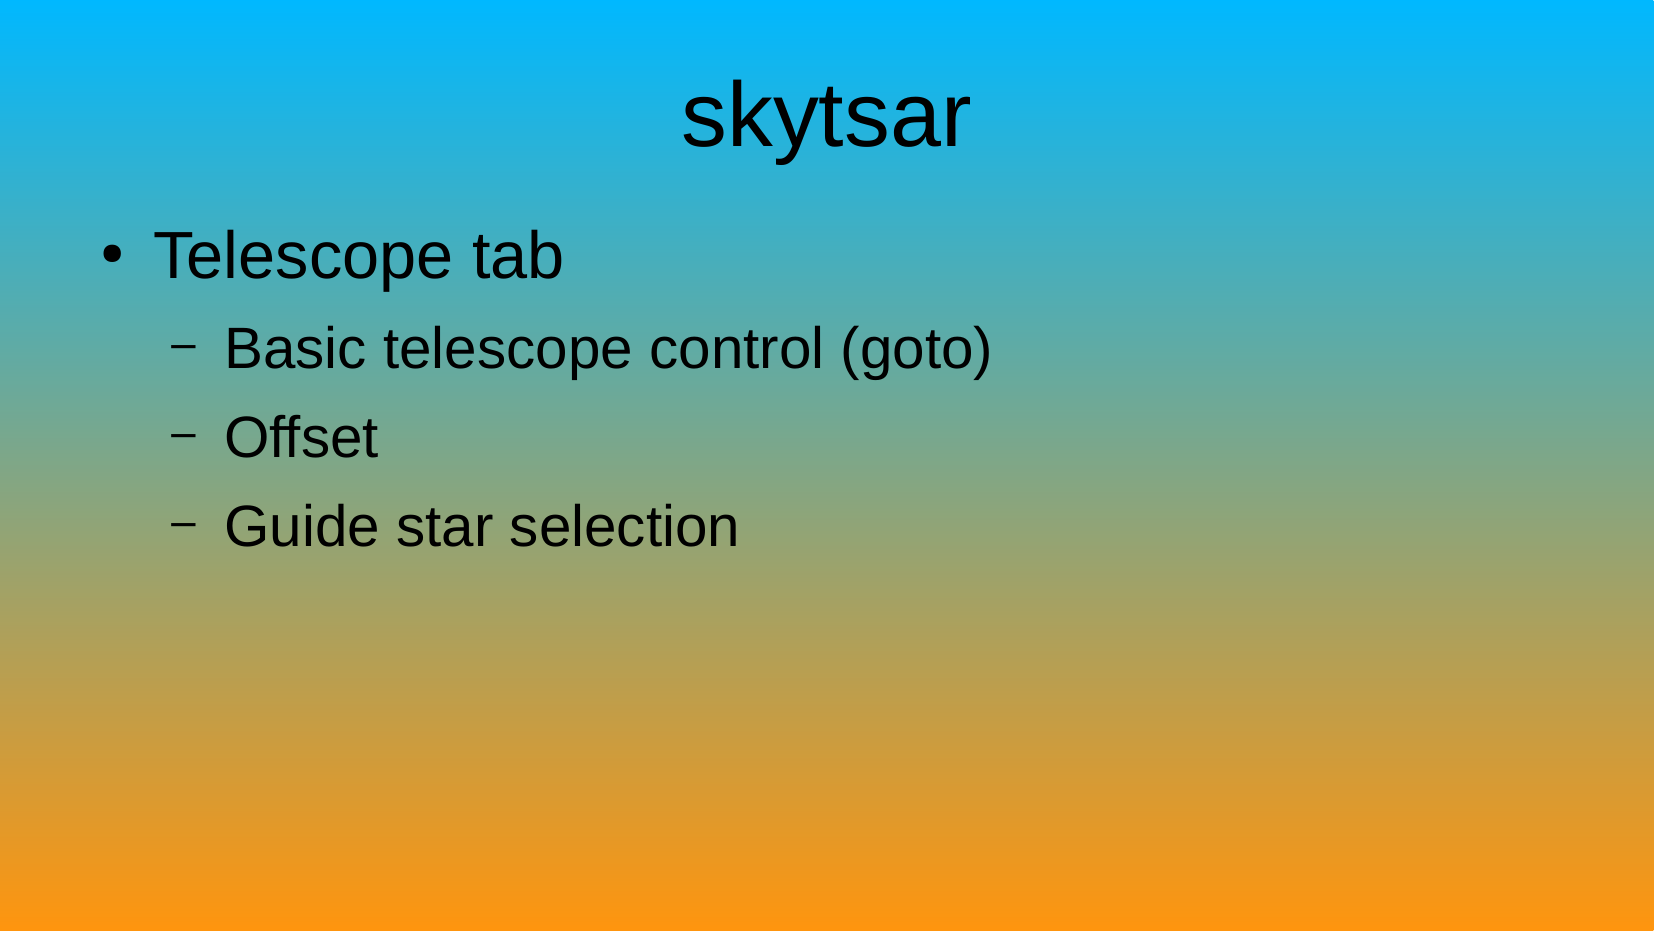

# skytsar
Telescope tab
Basic telescope control (goto)
Offset
Guide star selection